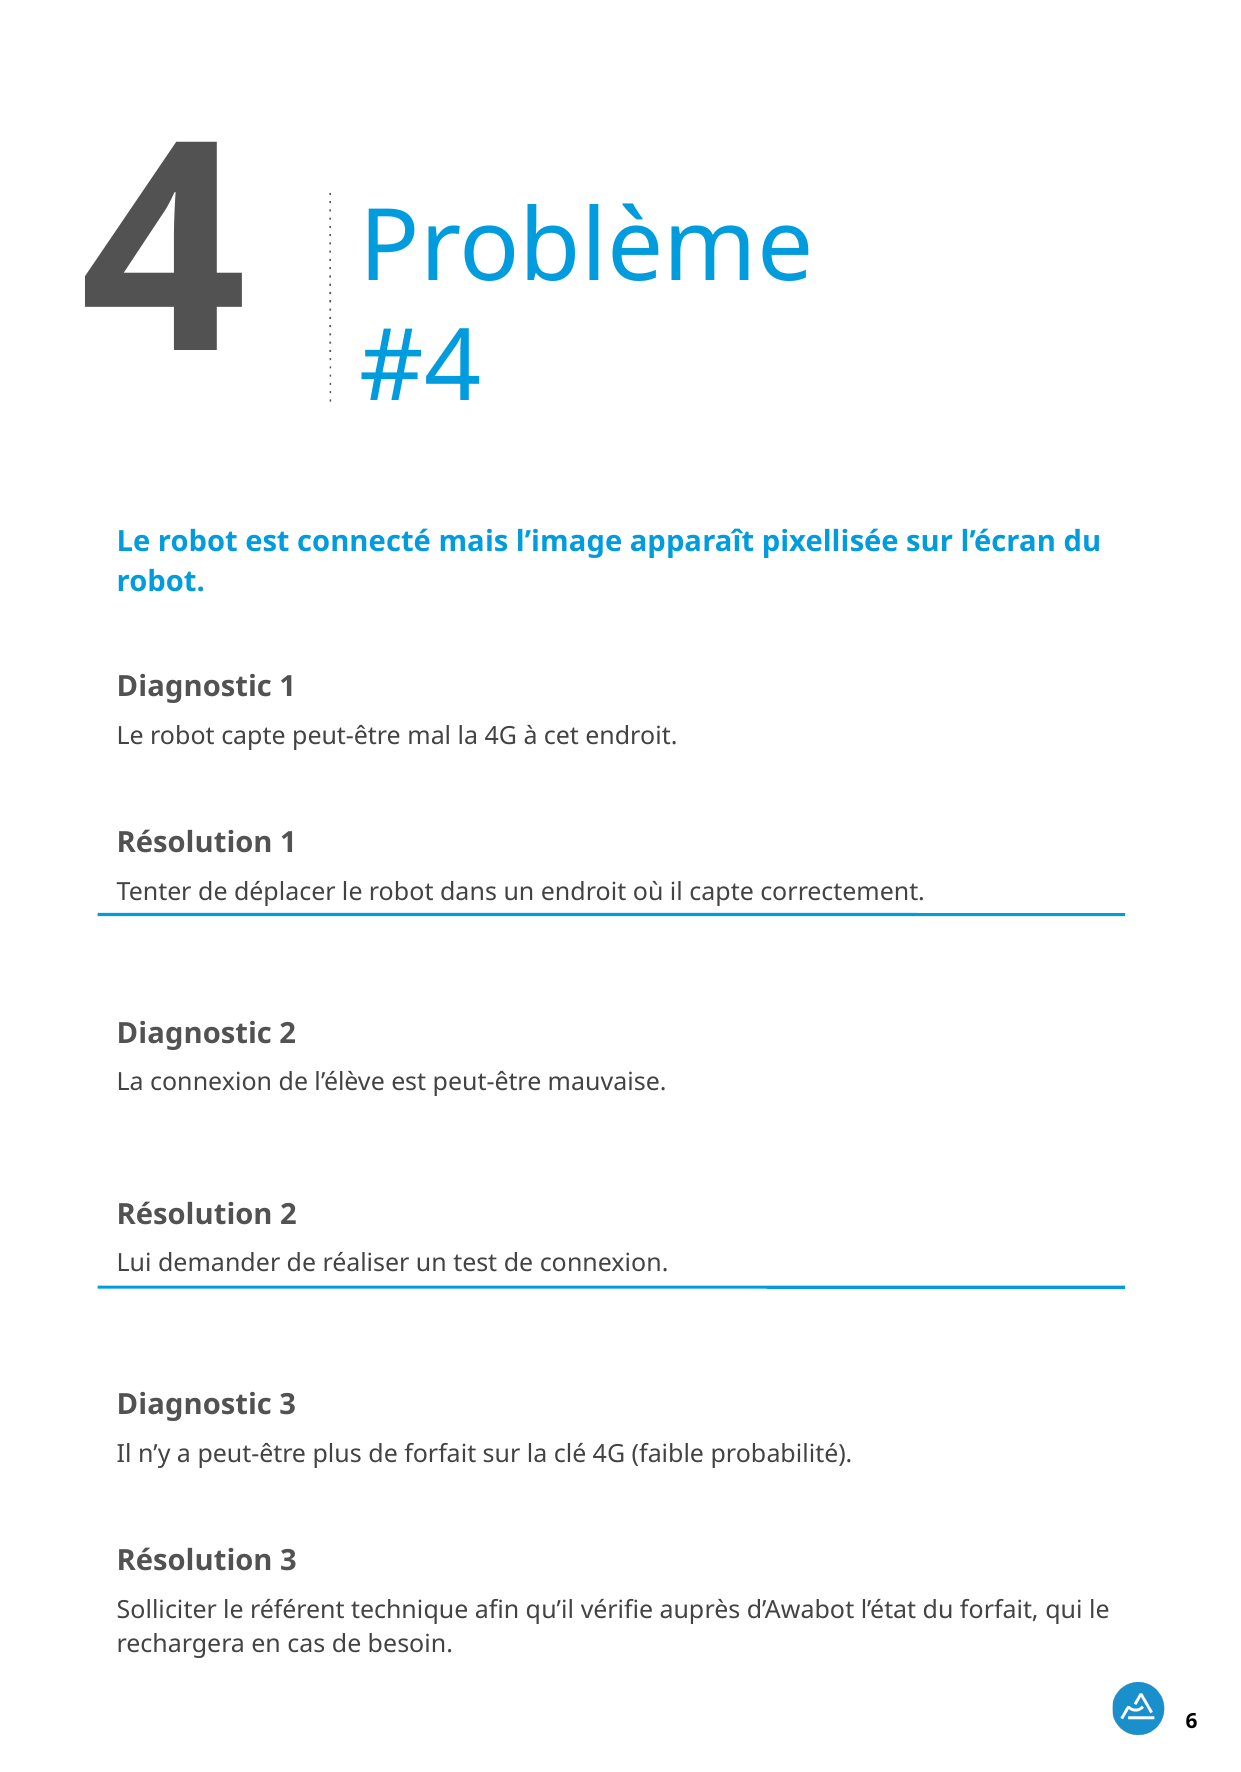

4
Problème
#4
Le robot est connecté mais l’image apparaît pixellisée sur l’écran du robot.
Diagnostic 1
Le robot capte peut-être mal la 4G à cet endroit.
Résolution 1
Tenter de déplacer le robot dans un endroit où il capte correctement.
Diagnostic 2
La connexion de l’élève est peut-être mauvaise.
Résolution 2
Lui demander de réaliser un test de connexion.
Diagnostic 3
Il n’y a peut-être plus de forfait sur la clé 4G (faible probabilité).
Résolution 3
Solliciter le référent technique afin qu’il vérifie auprès d’Awabot l’état du forfait, qui le rechargera en cas de besoin.
6